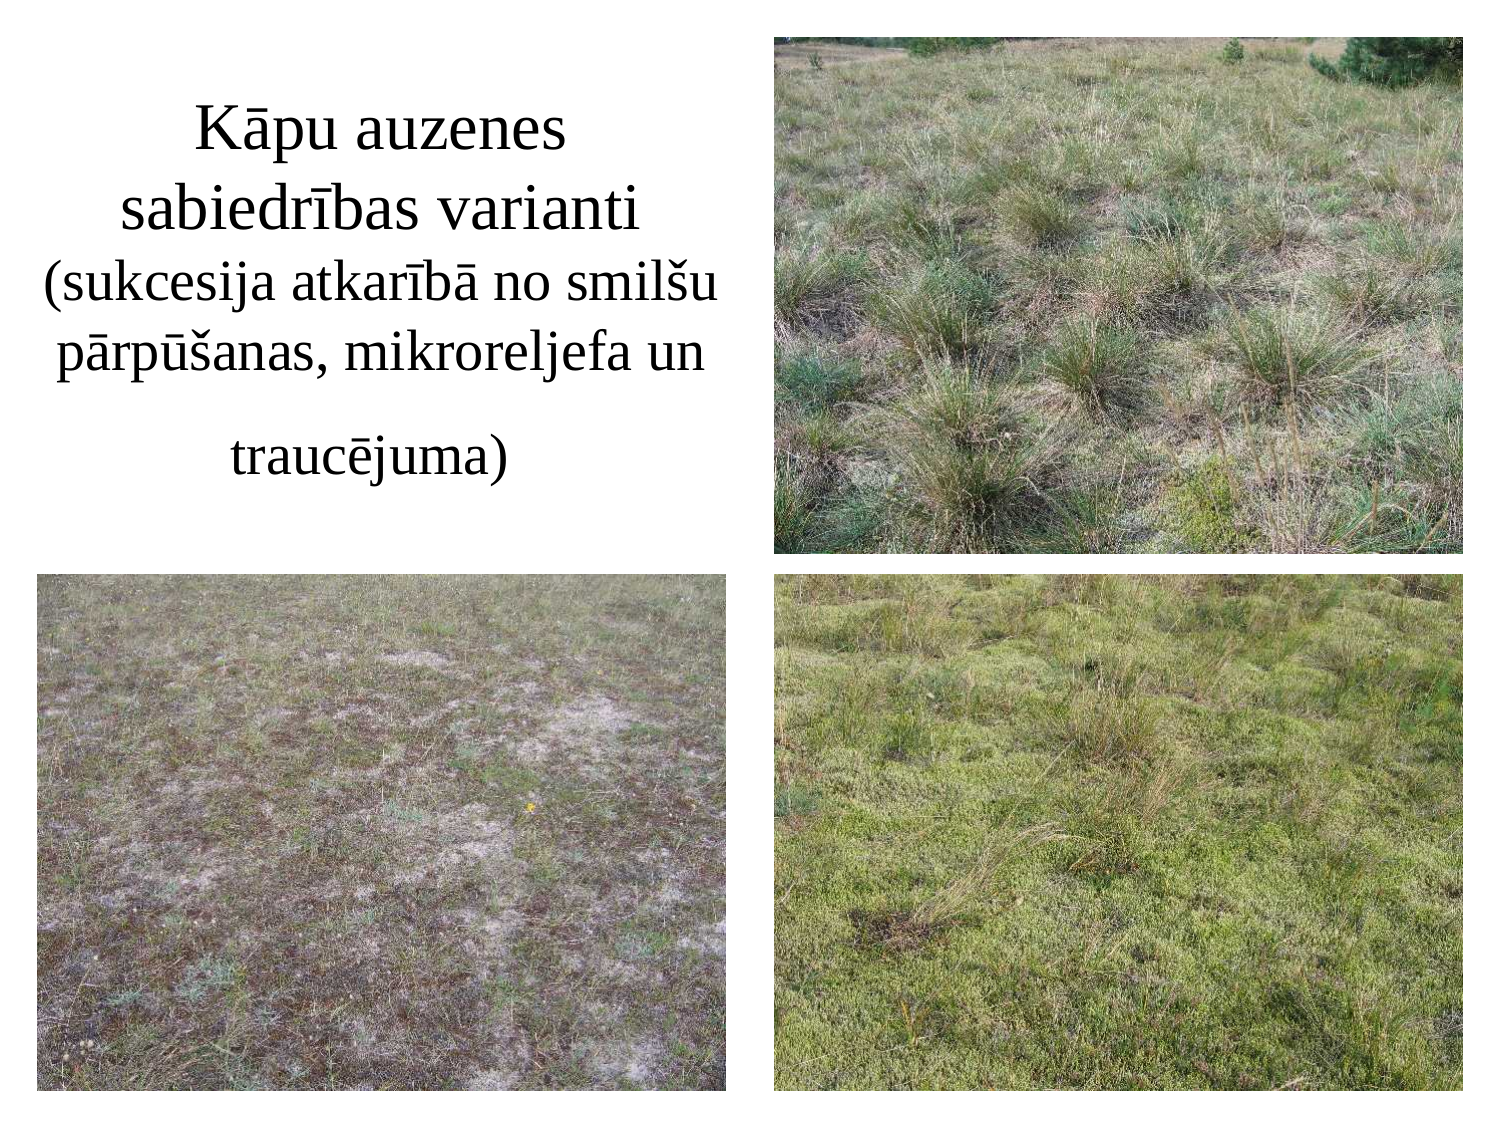

# Kāpu auzenes sabiedrības varianti (sukcesija atkarībā no smilšu pārpūšanas, mikroreljefa un traucējuma)